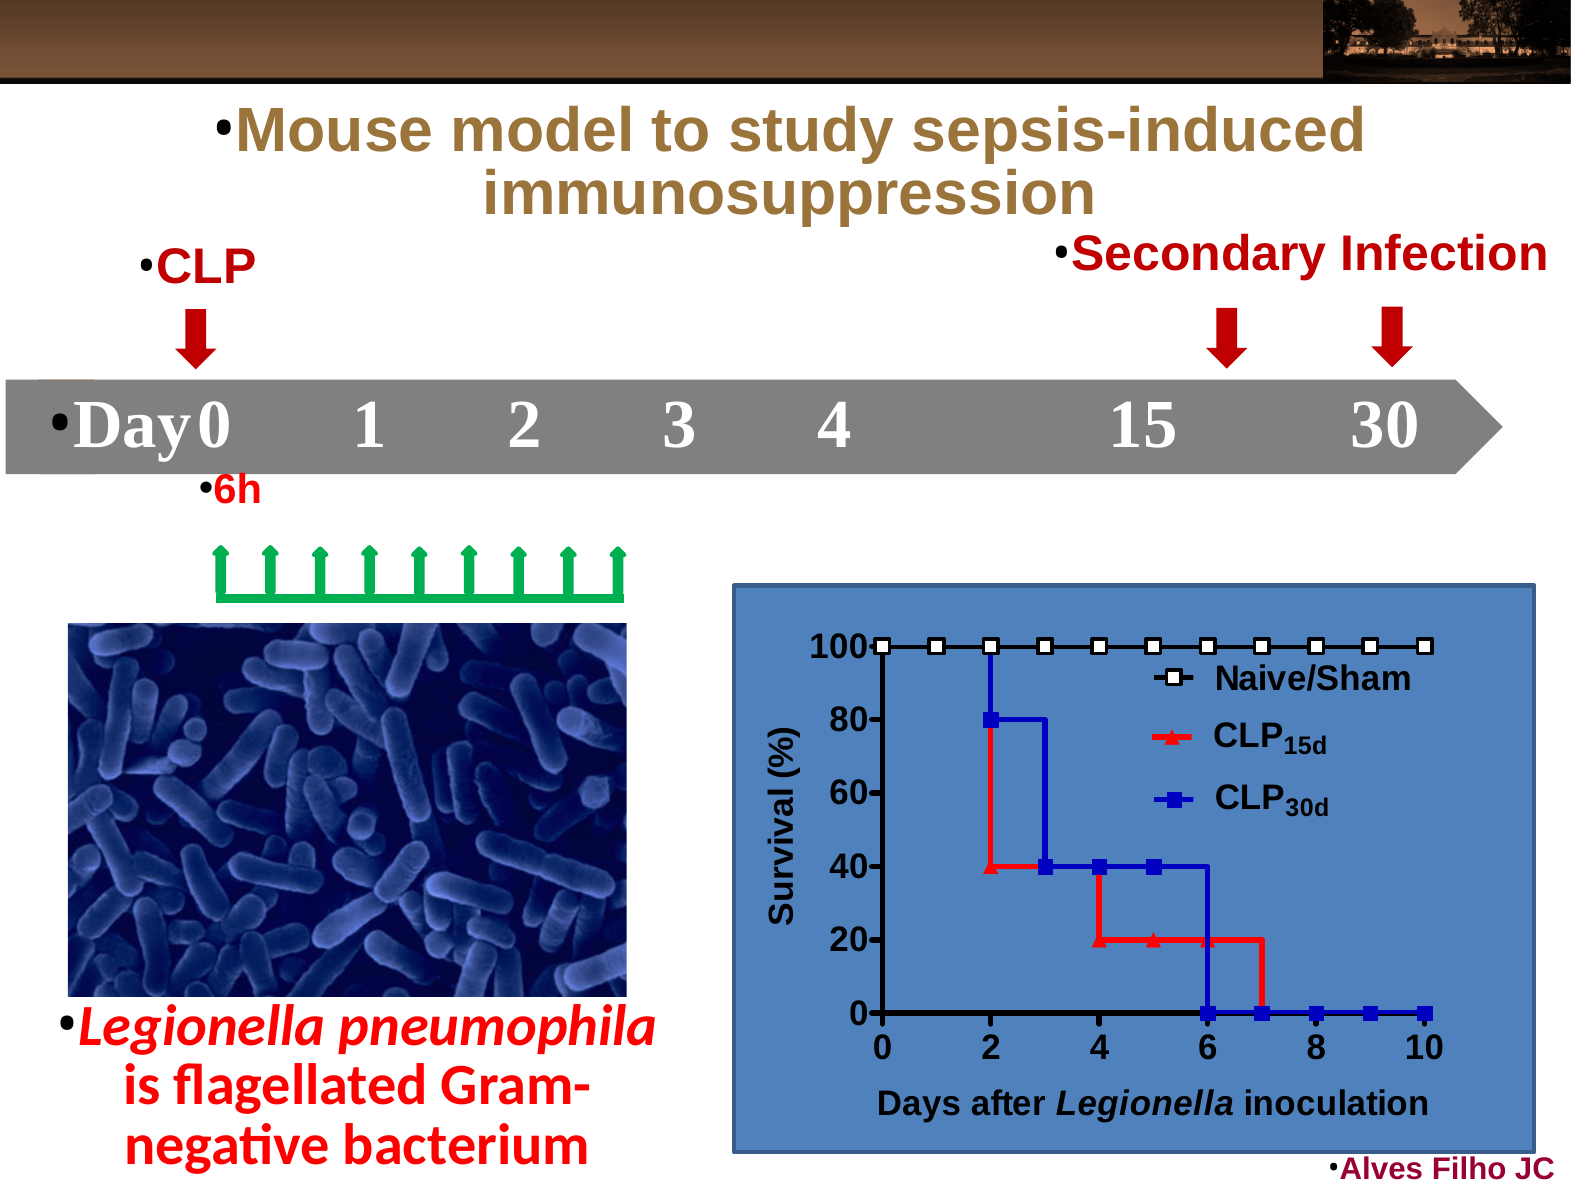

Mouse model to study sepsis-induced immunosuppression
Secondary Infection
CLP
Day	0 1 2 3 4	 	 	 15	 30
6h
Legionella pneumophila is flagellated Gram-negative bacterium
Alves Filho JC